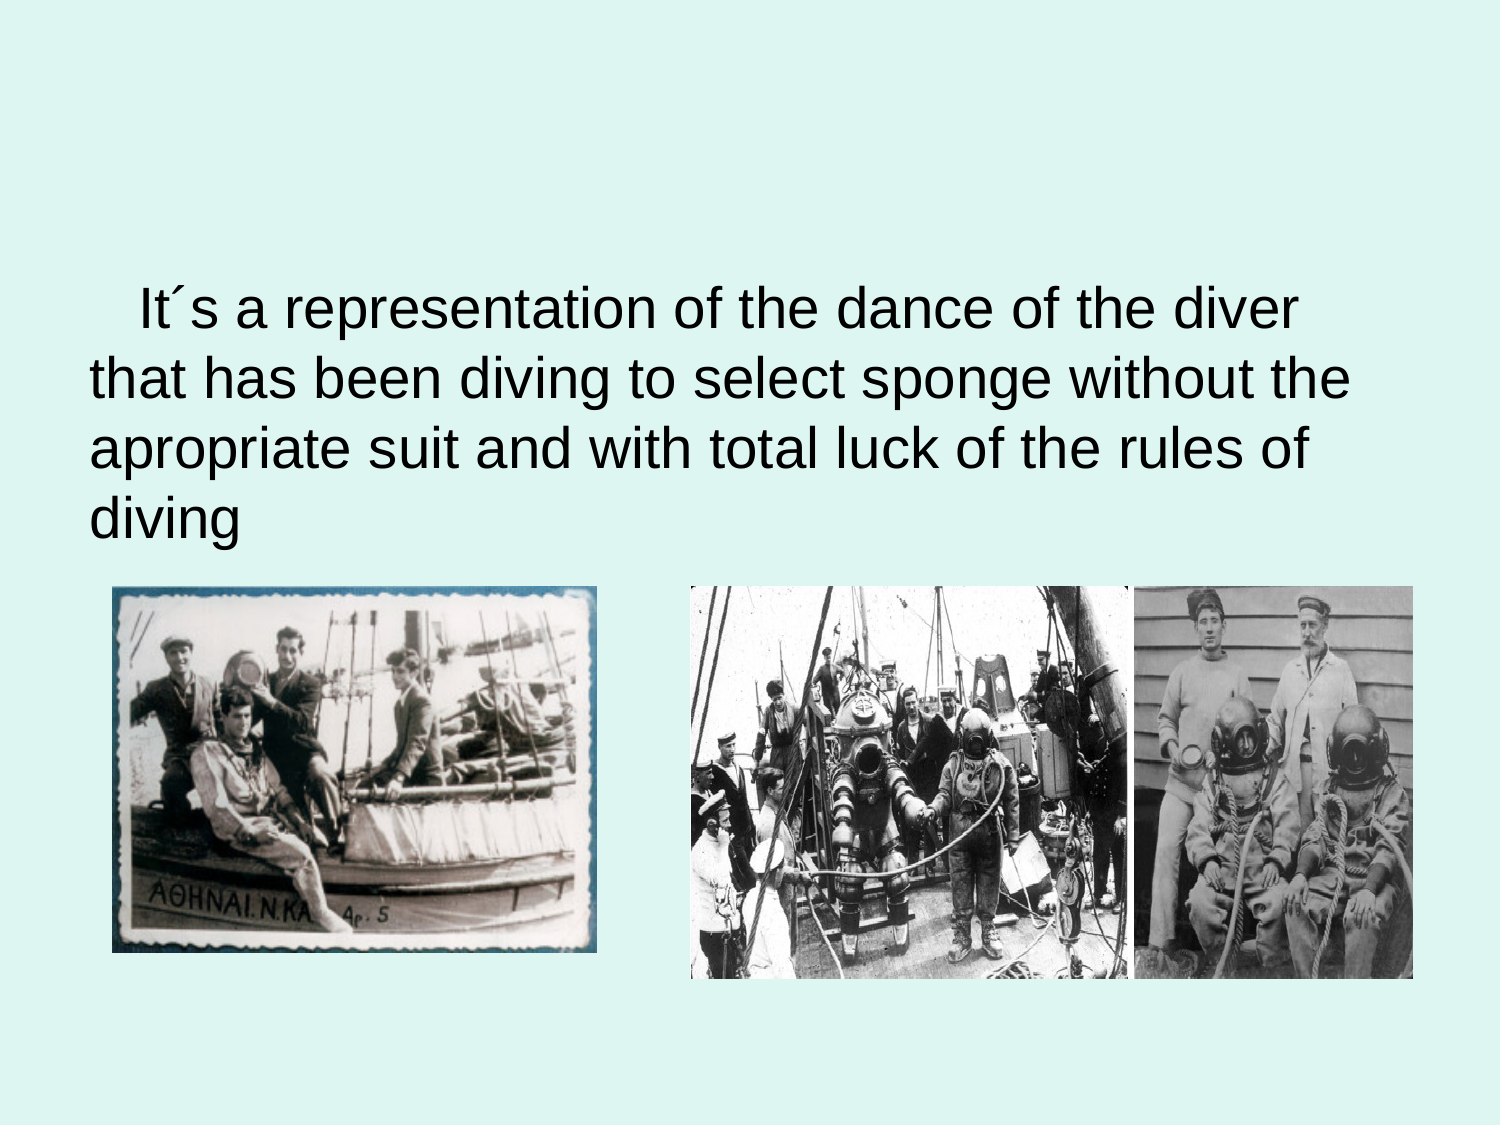

#
 It´s a representation of the dance of the diver that has been diving to select sponge without the apropriate suit and with total luck of the rules of diving